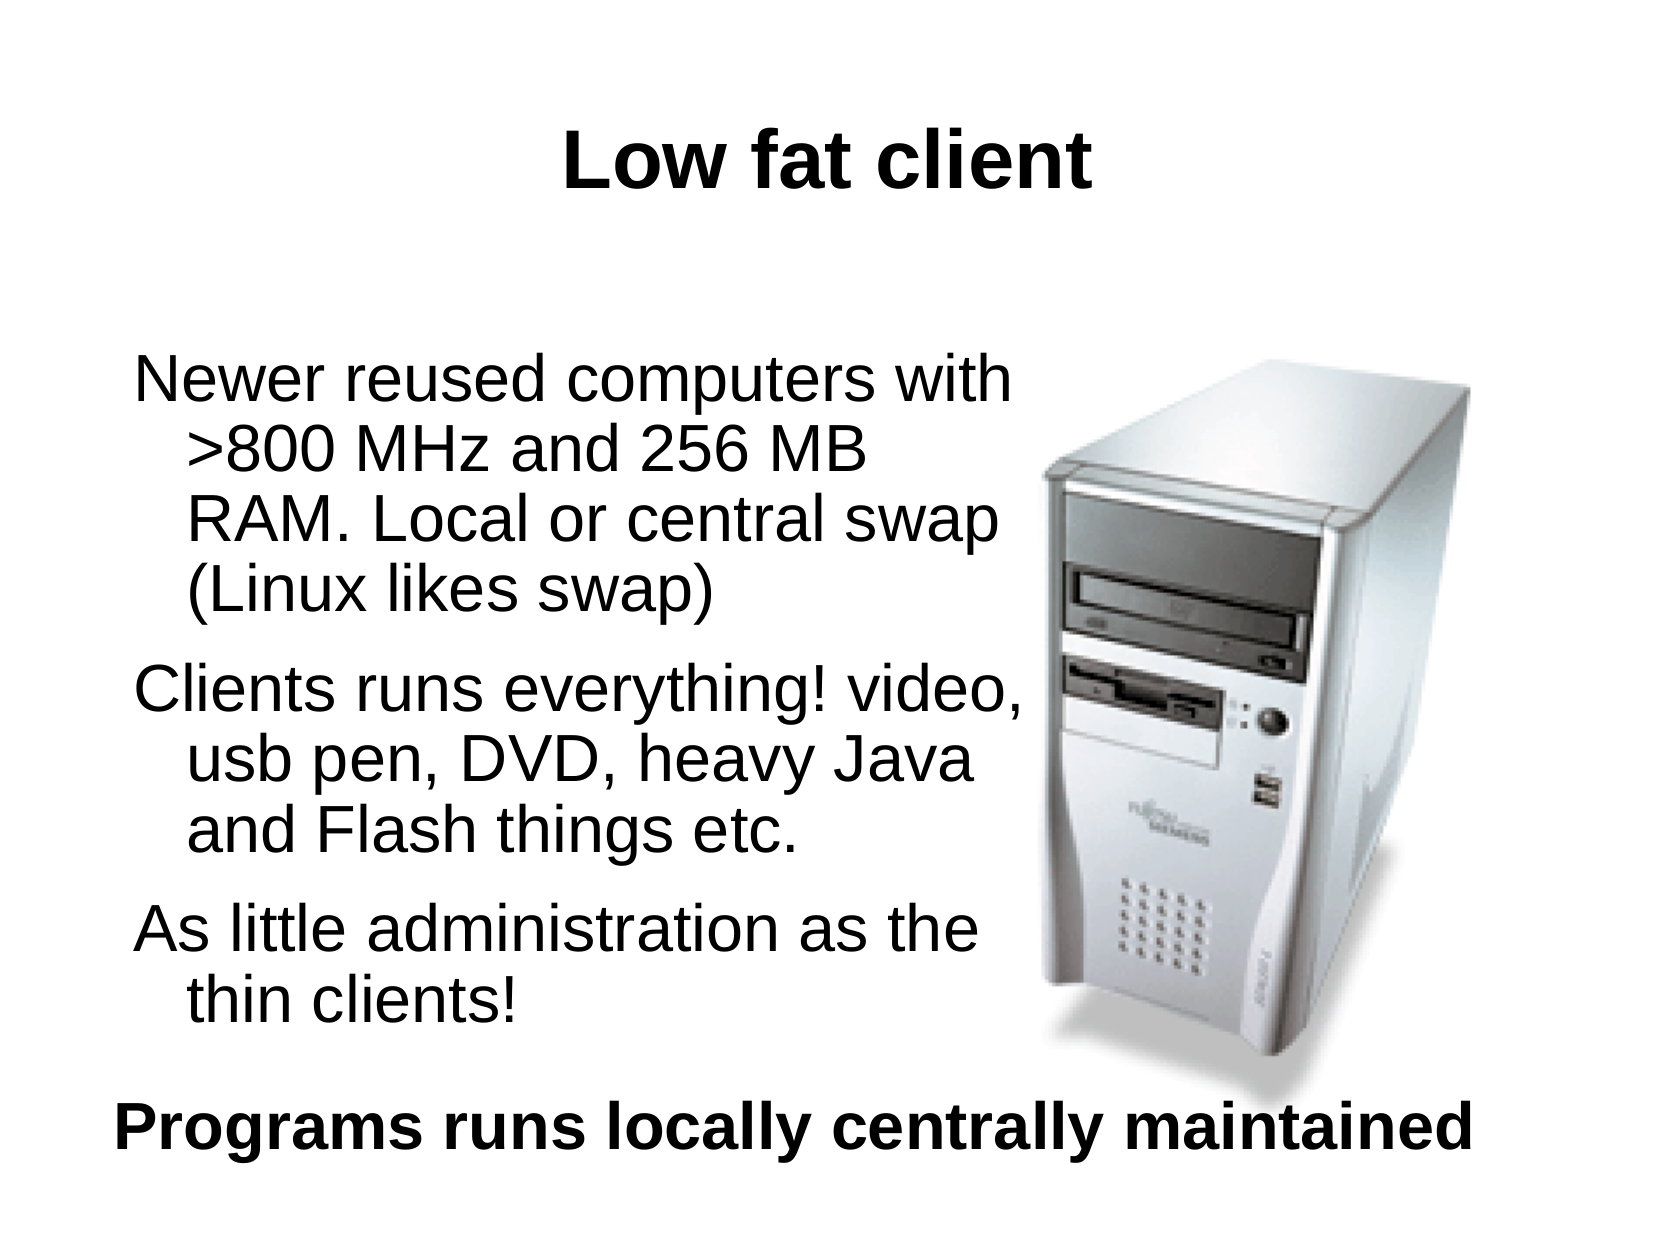

# Low fat client
Newer reused computers with >800 MHz and 256 MB RAM. Local or central swap (Linux likes swap)
Clients runs everything! video, usb pen, DVD, heavy Java and Flash things etc.
As little administration as the thin clients!
Programs runs locally centrally maintained